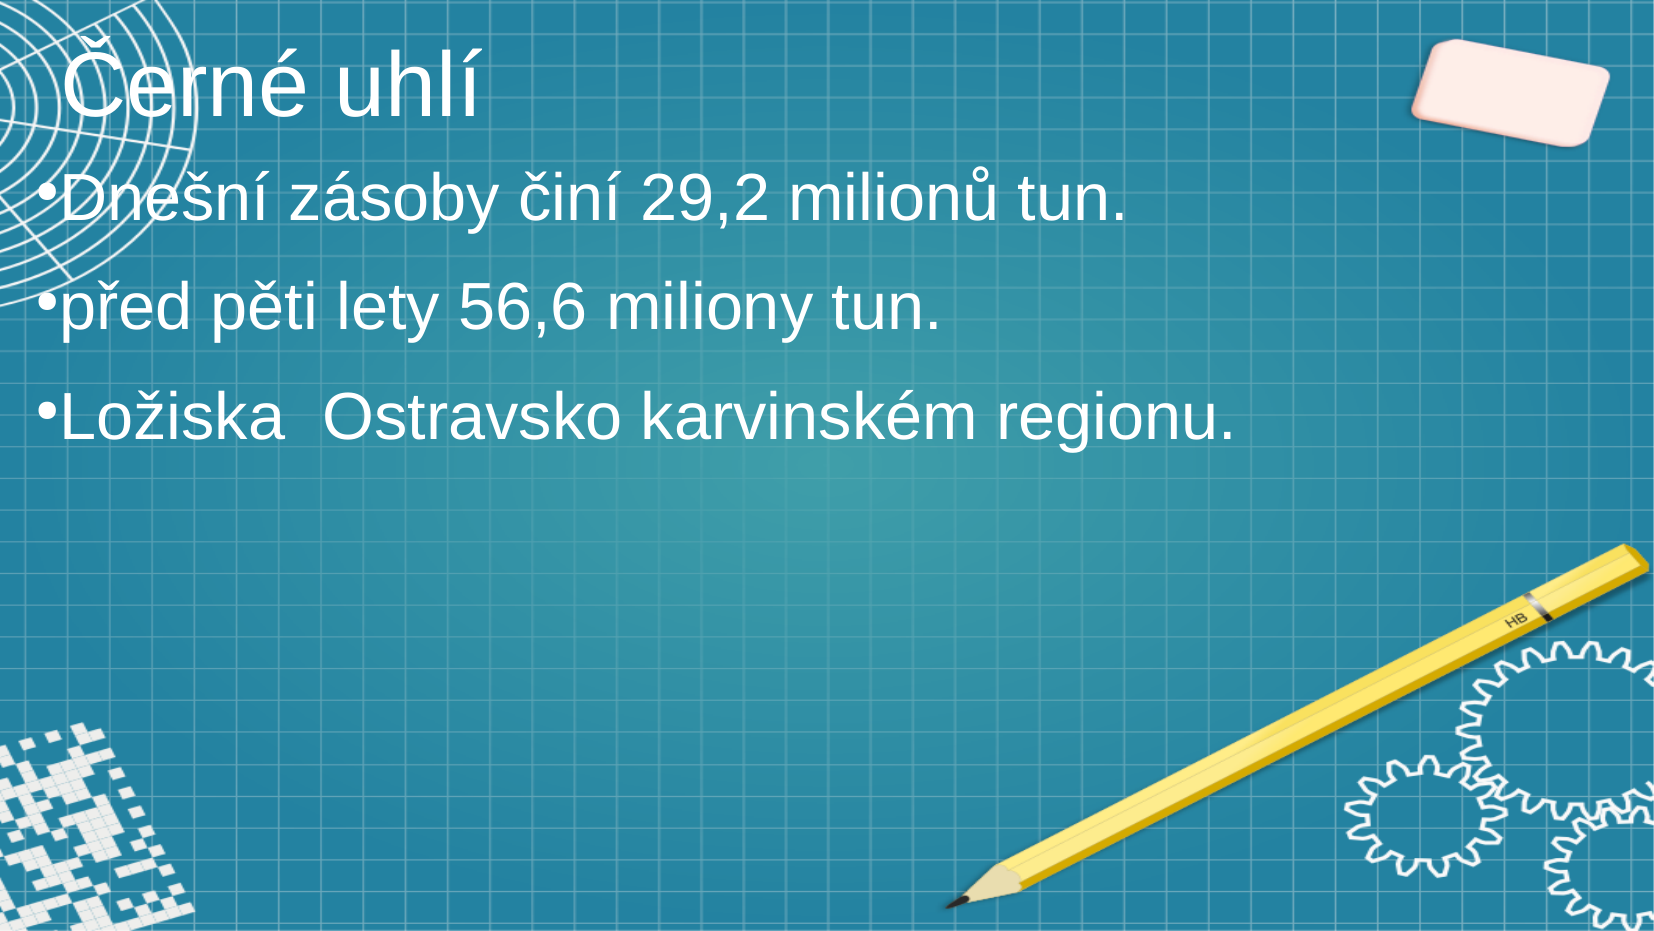

# Černé uhlí
Dnešní zásoby činí 29,2 milionů tun.
před pěti lety 56,6 miliony tun.
Ložiska Ostravsko karvinském regionu.